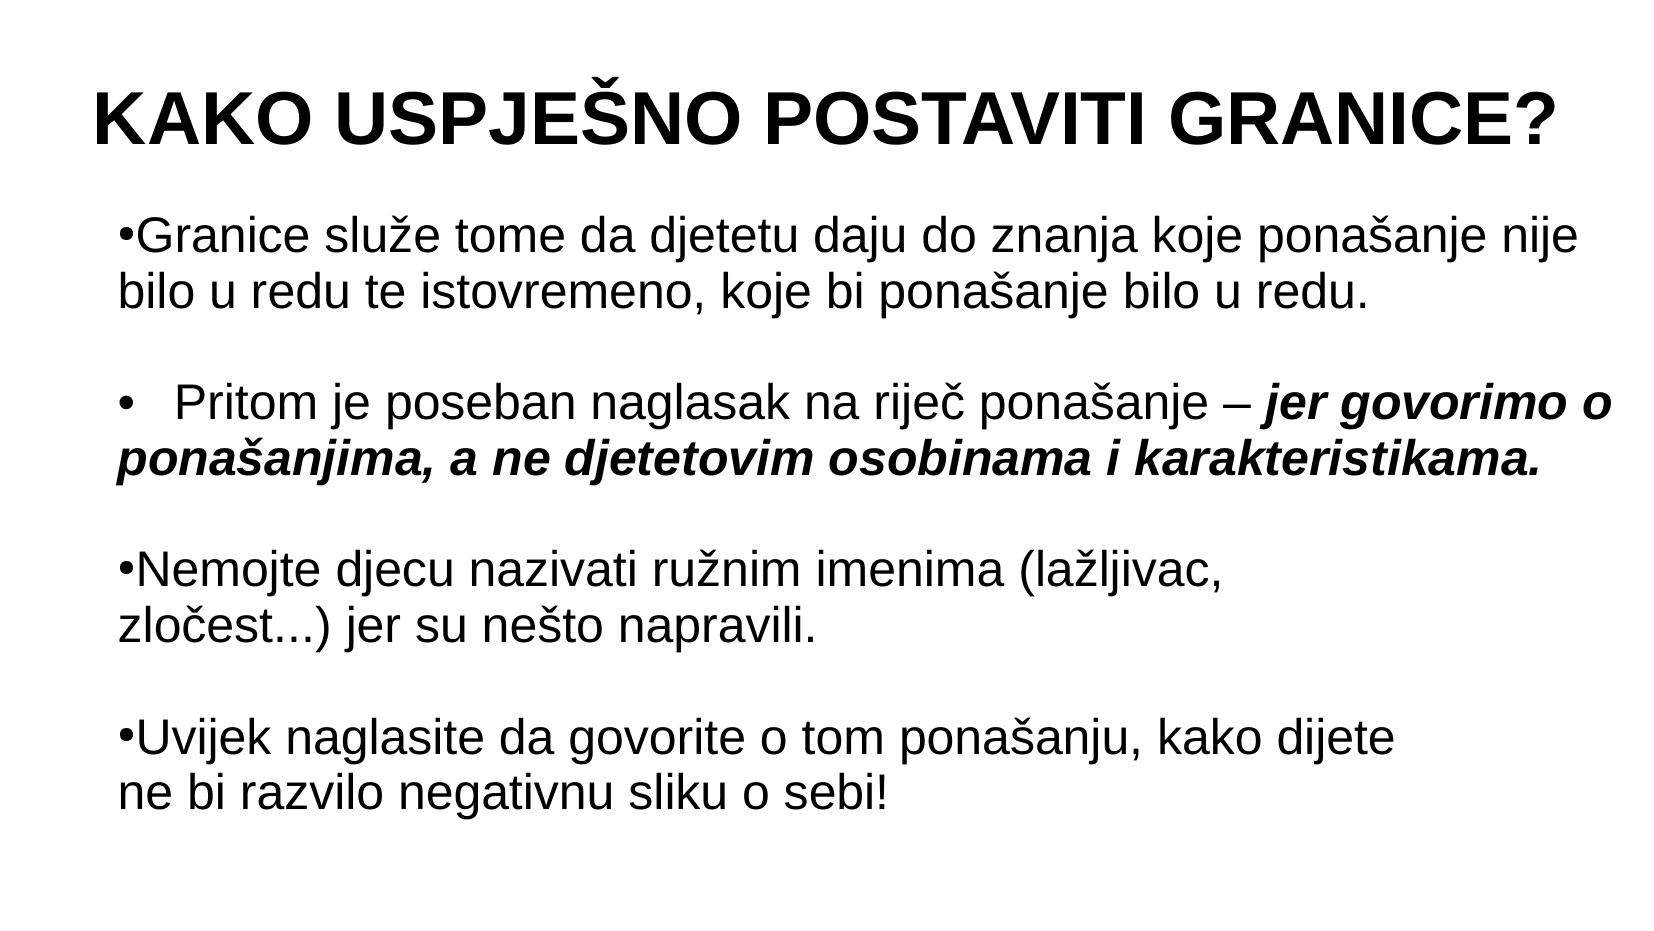

# KAKO USPJEŠNO POSTAVITI GRANICE?
Granice služe tome da djetetu daju do znanja koje ponašanje nije
bilo u redu te istovremeno, koje bi ponašanje bilo u redu.
Pritom je poseban naglasak na riječ ponašanje – jer govorimo o
ponašanjima, a ne djetetovim osobinama i karakteristikama.
Nemojte djecu nazivati ružnim imenima (lažljivac,
zločest...) jer su nešto napravili.
Uvijek naglasite da govorite o tom ponašanju, kako dijete
ne bi razvilo negativnu sliku o sebi!